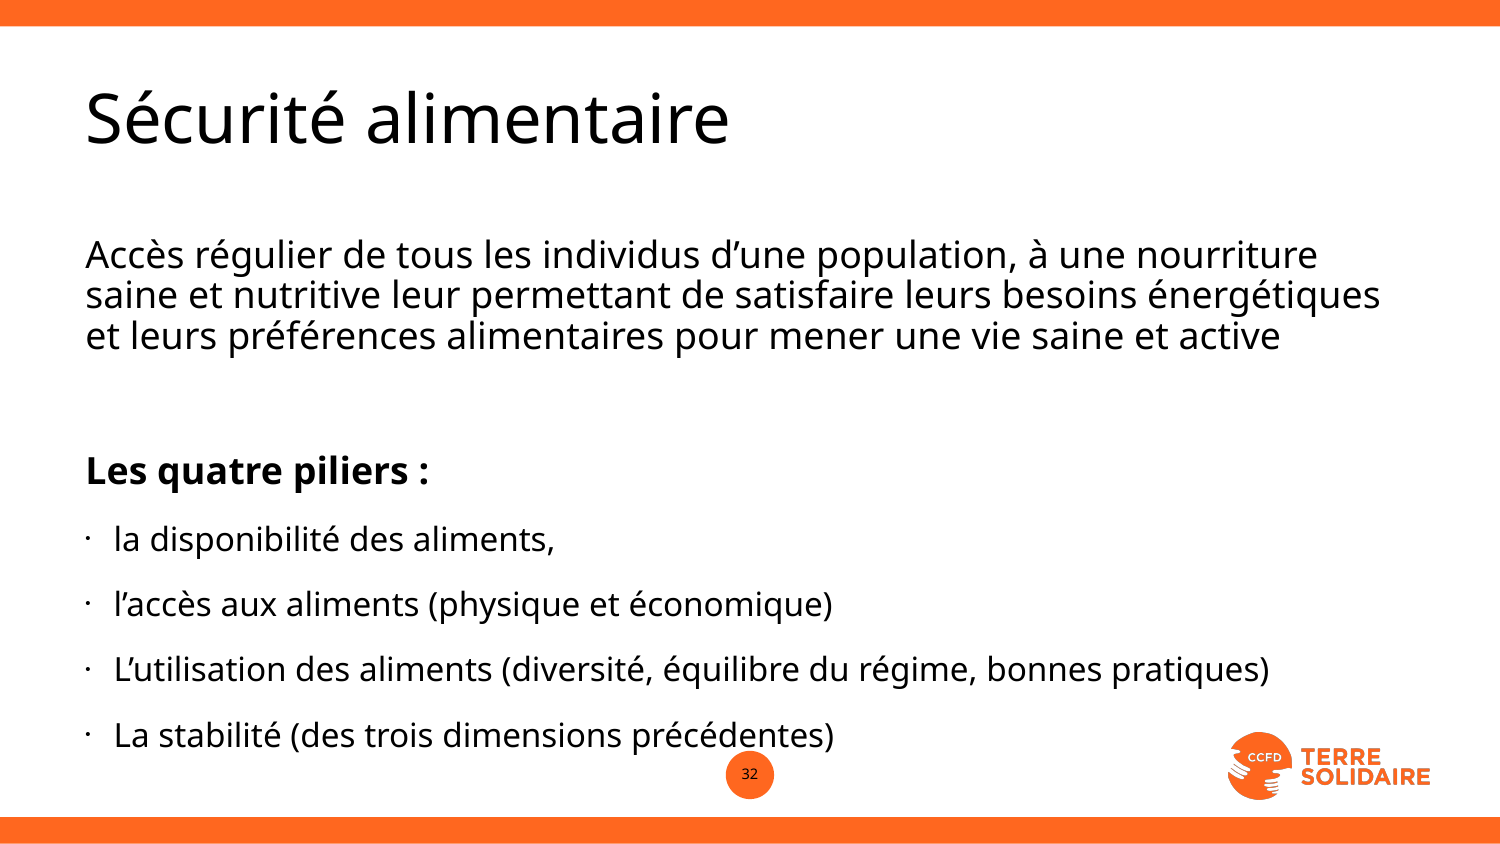

# Sécurité alimentaire
Accès régulier de tous les individus d’une population, à une nourriture saine et nutritive leur permettant de satisfaire leurs besoins énergétiques et leurs préférences alimentaires pour mener une vie saine et active
Les quatre piliers :
la disponibilité des aliments,
l’accès aux aliments (physique et économique)
L’utilisation des aliments (diversité, équilibre du régime, bonnes pratiques)
La stabilité (des trois dimensions précédentes)